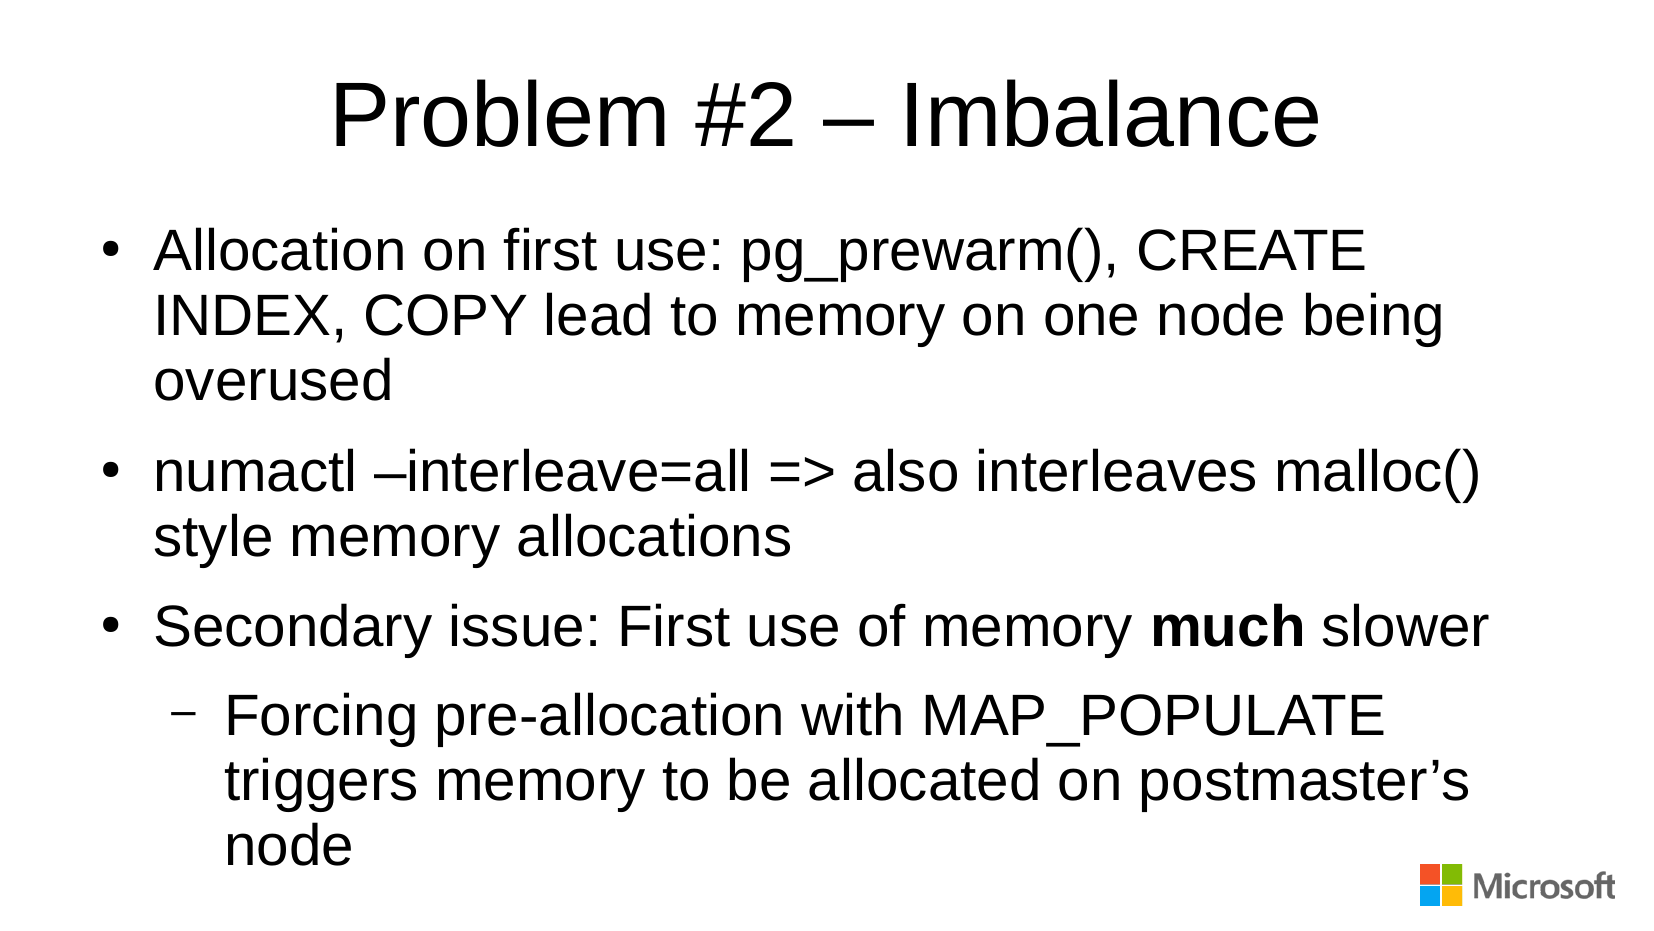

# Problem #2 – Imbalance
Allocation on first use: pg_prewarm(), CREATE INDEX, COPY lead to memory on one node being overused
numactl –interleave=all => also interleaves malloc() style memory allocations
Secondary issue: First use of memory much slower
Forcing pre-allocation with MAP_POPULATE triggers memory to be allocated on postmaster’s node